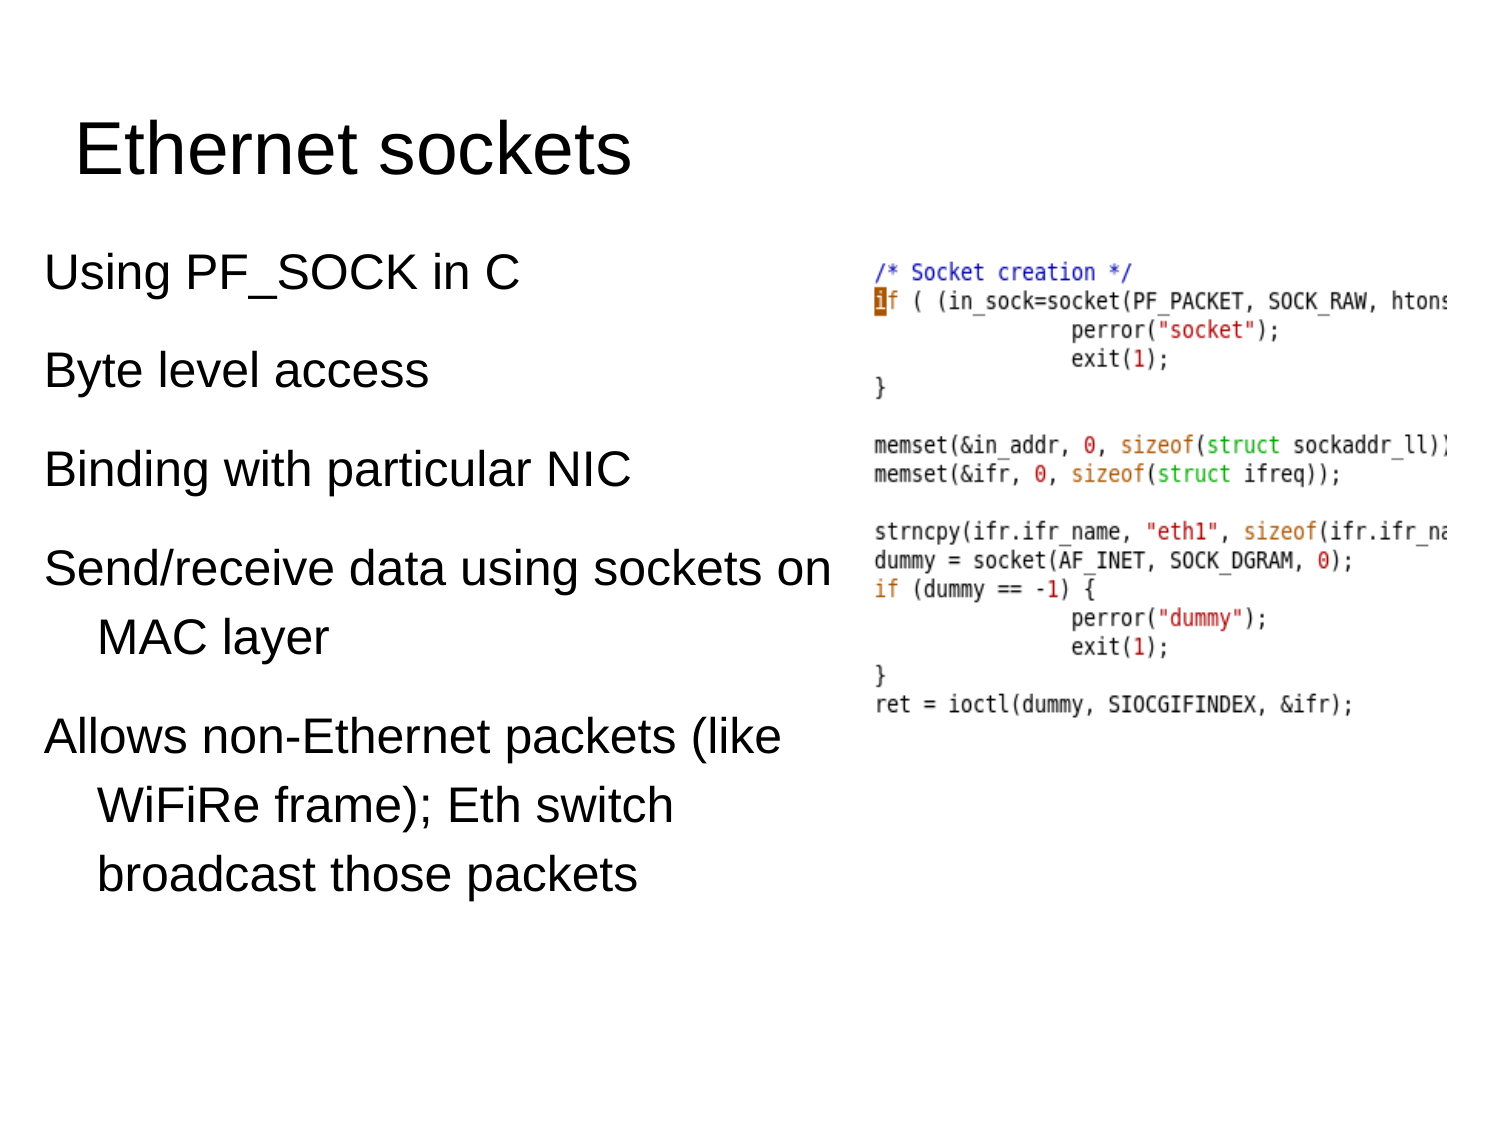

# Ethernet sockets
Using PF_SOCK in C
Byte level access
Binding with particular NIC
Send/receive data using sockets on MAC layer
Allows non-Ethernet packets (like WiFiRe frame); Eth switch broadcast those packets